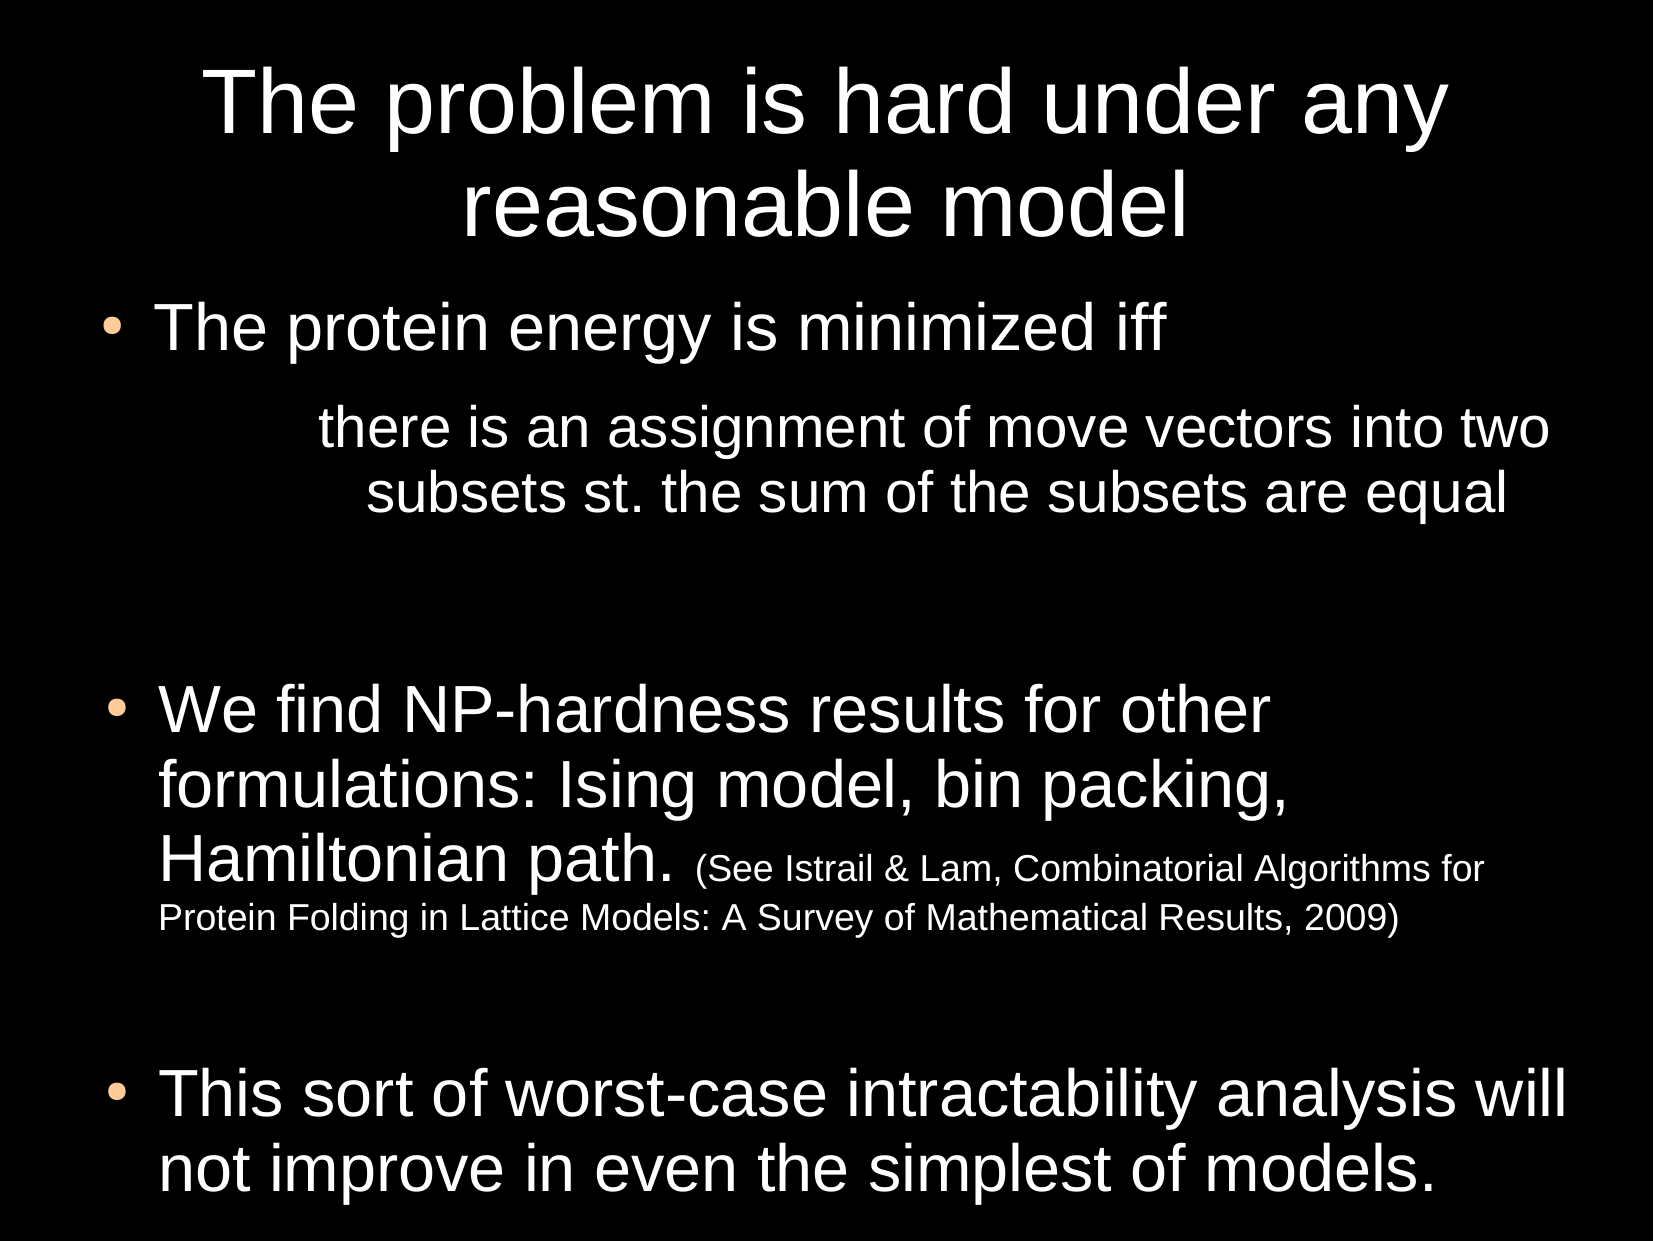

# The problem is hard under any reasonable model
The protein energy is minimized iff
there is an assignment of move vectors into two subsets st. the sum of the subsets are equal
We find NP-hardness results for other formulations: Ising model, bin packing, Hamiltonian path. (See Istrail & Lam, Combinatorial Algorithms for Protein Folding in Lattice Models: A Survey of Mathematical Results, 2009)
This sort of worst-case intractability analysis will not improve in even the simplest of models.